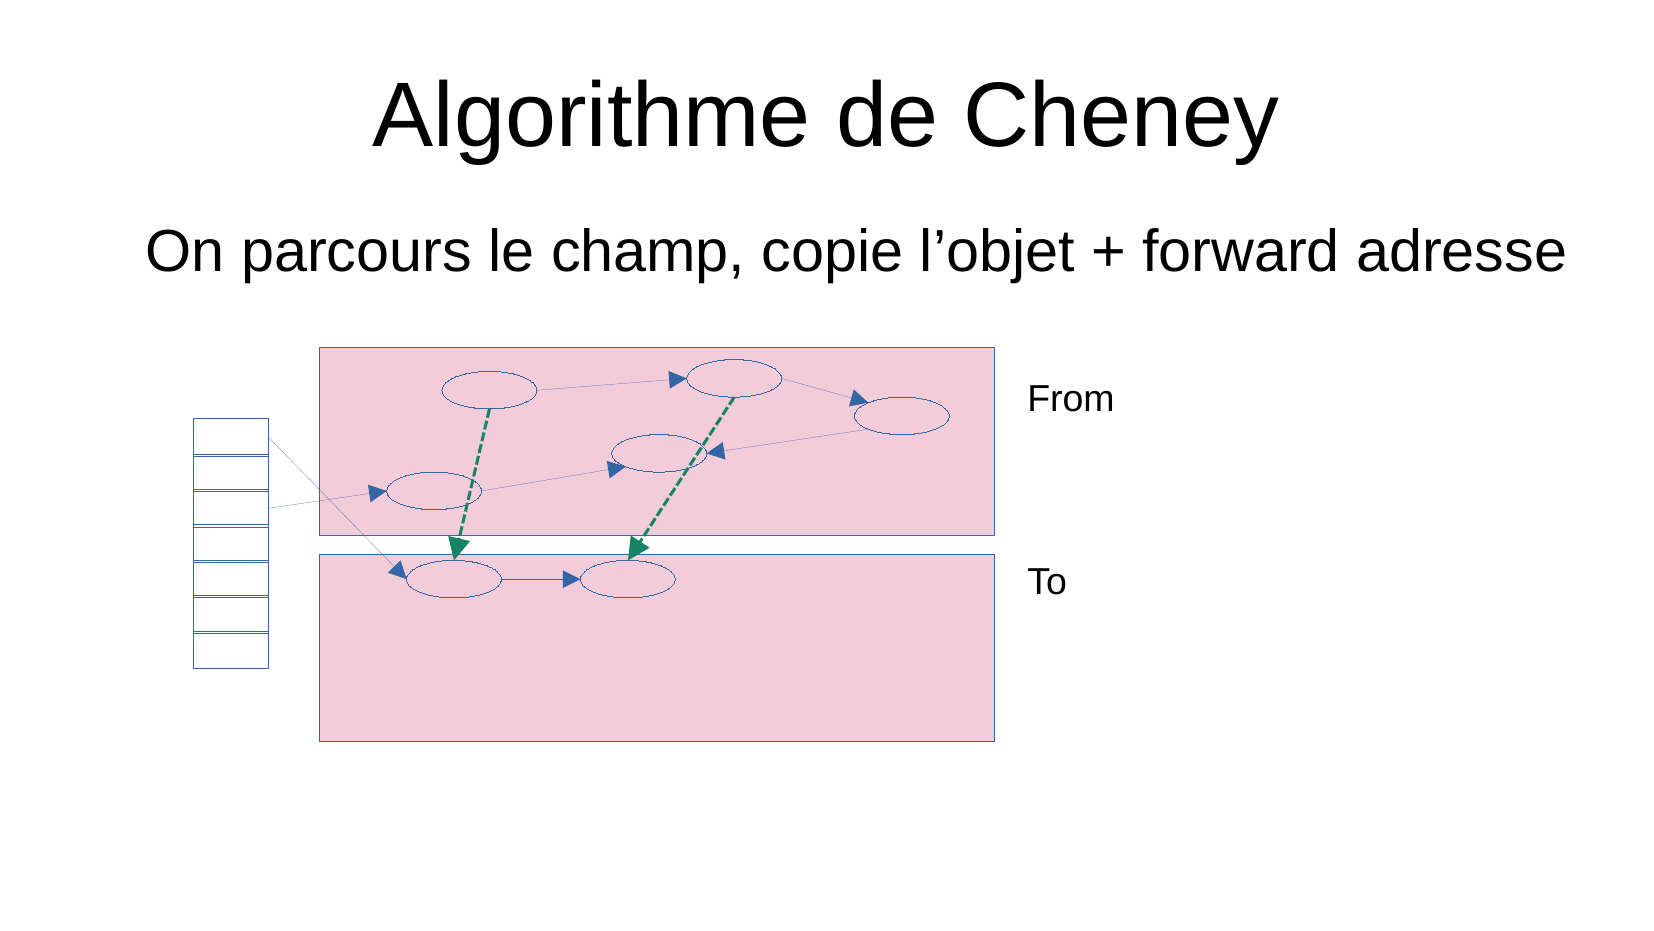

# Algorithme de Cheney
On parcours le champ, copie l’objet + forward adresse
From
To